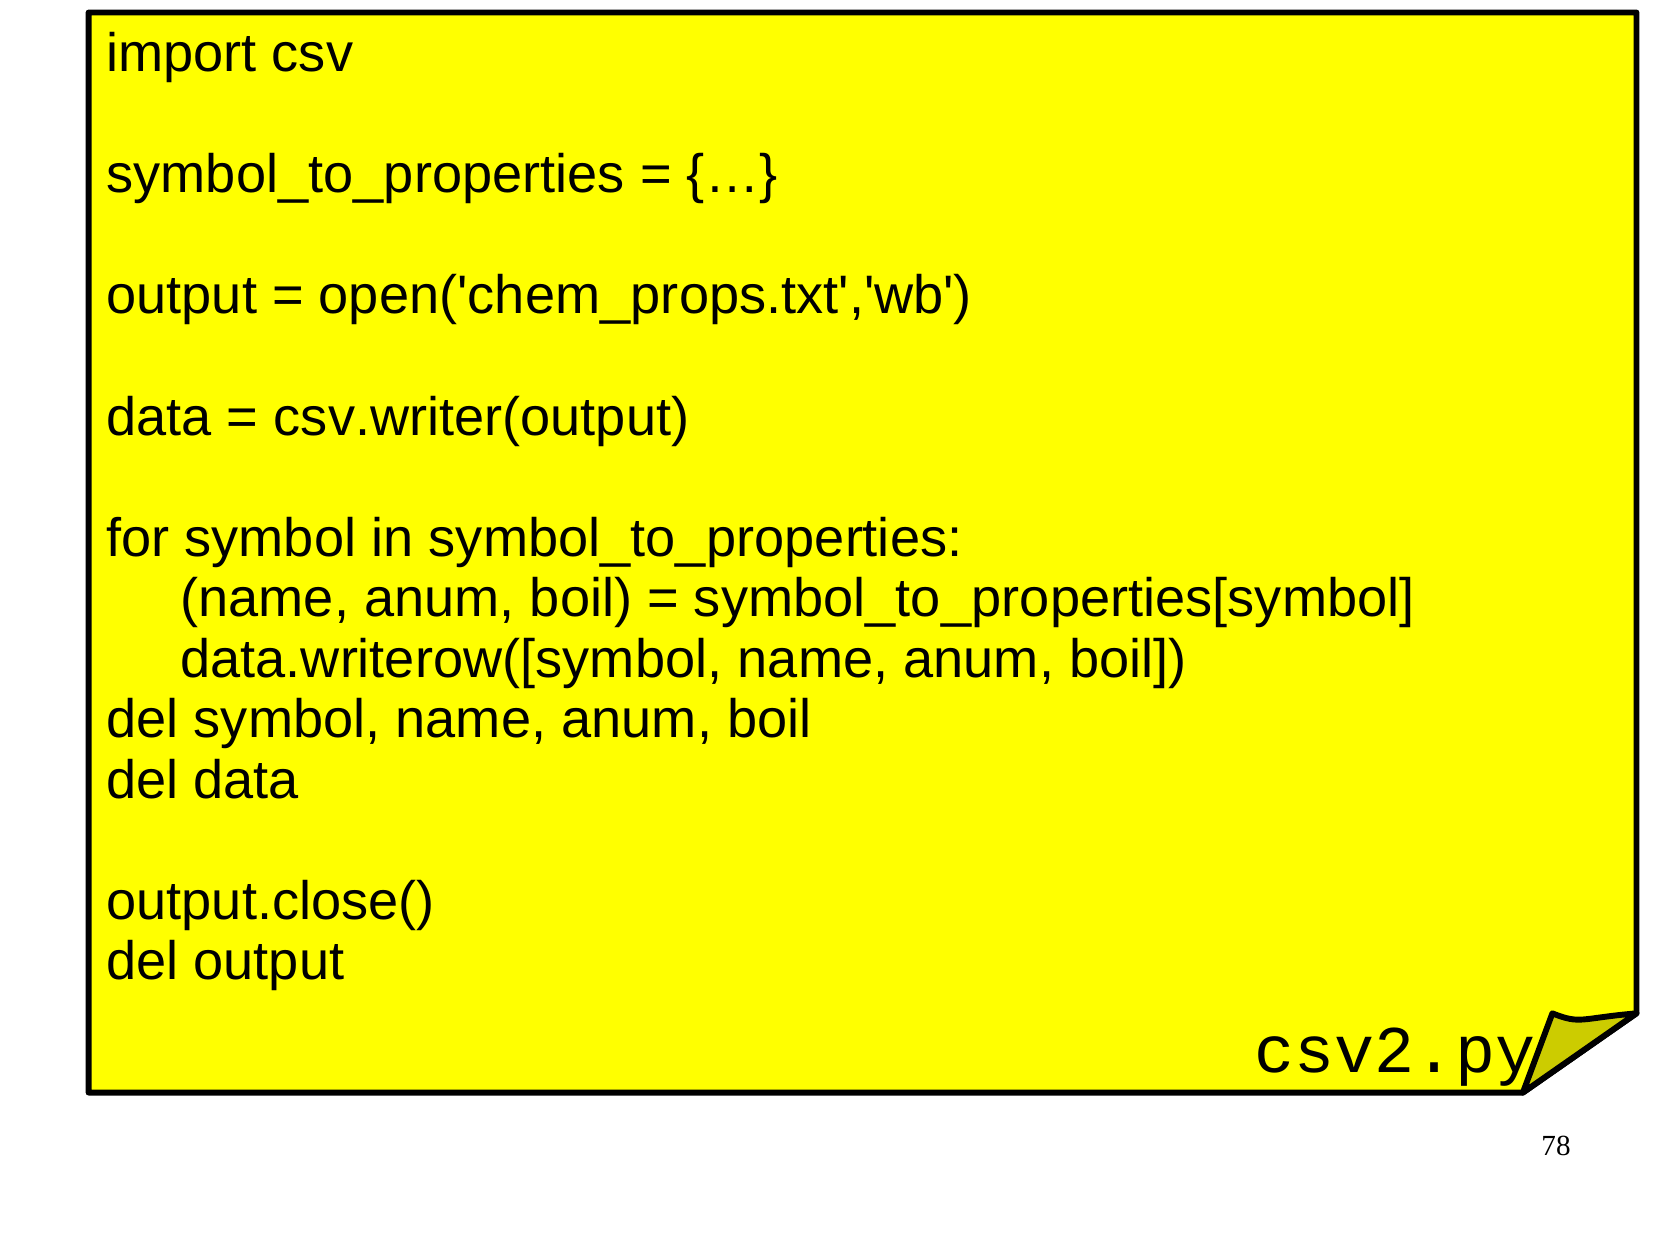

import csv
symbol_to_properties = {…}
output = open('chem_props.txt','wb')
data = csv.writer(output)
for symbol in symbol_to_properties:
	(name, anum, boil) = symbol_to_properties[symbol]
	data.writerow([symbol, name, anum, boil])
del symbol, name, anum, boil
del data
output.close()
del output
csv2.py
78